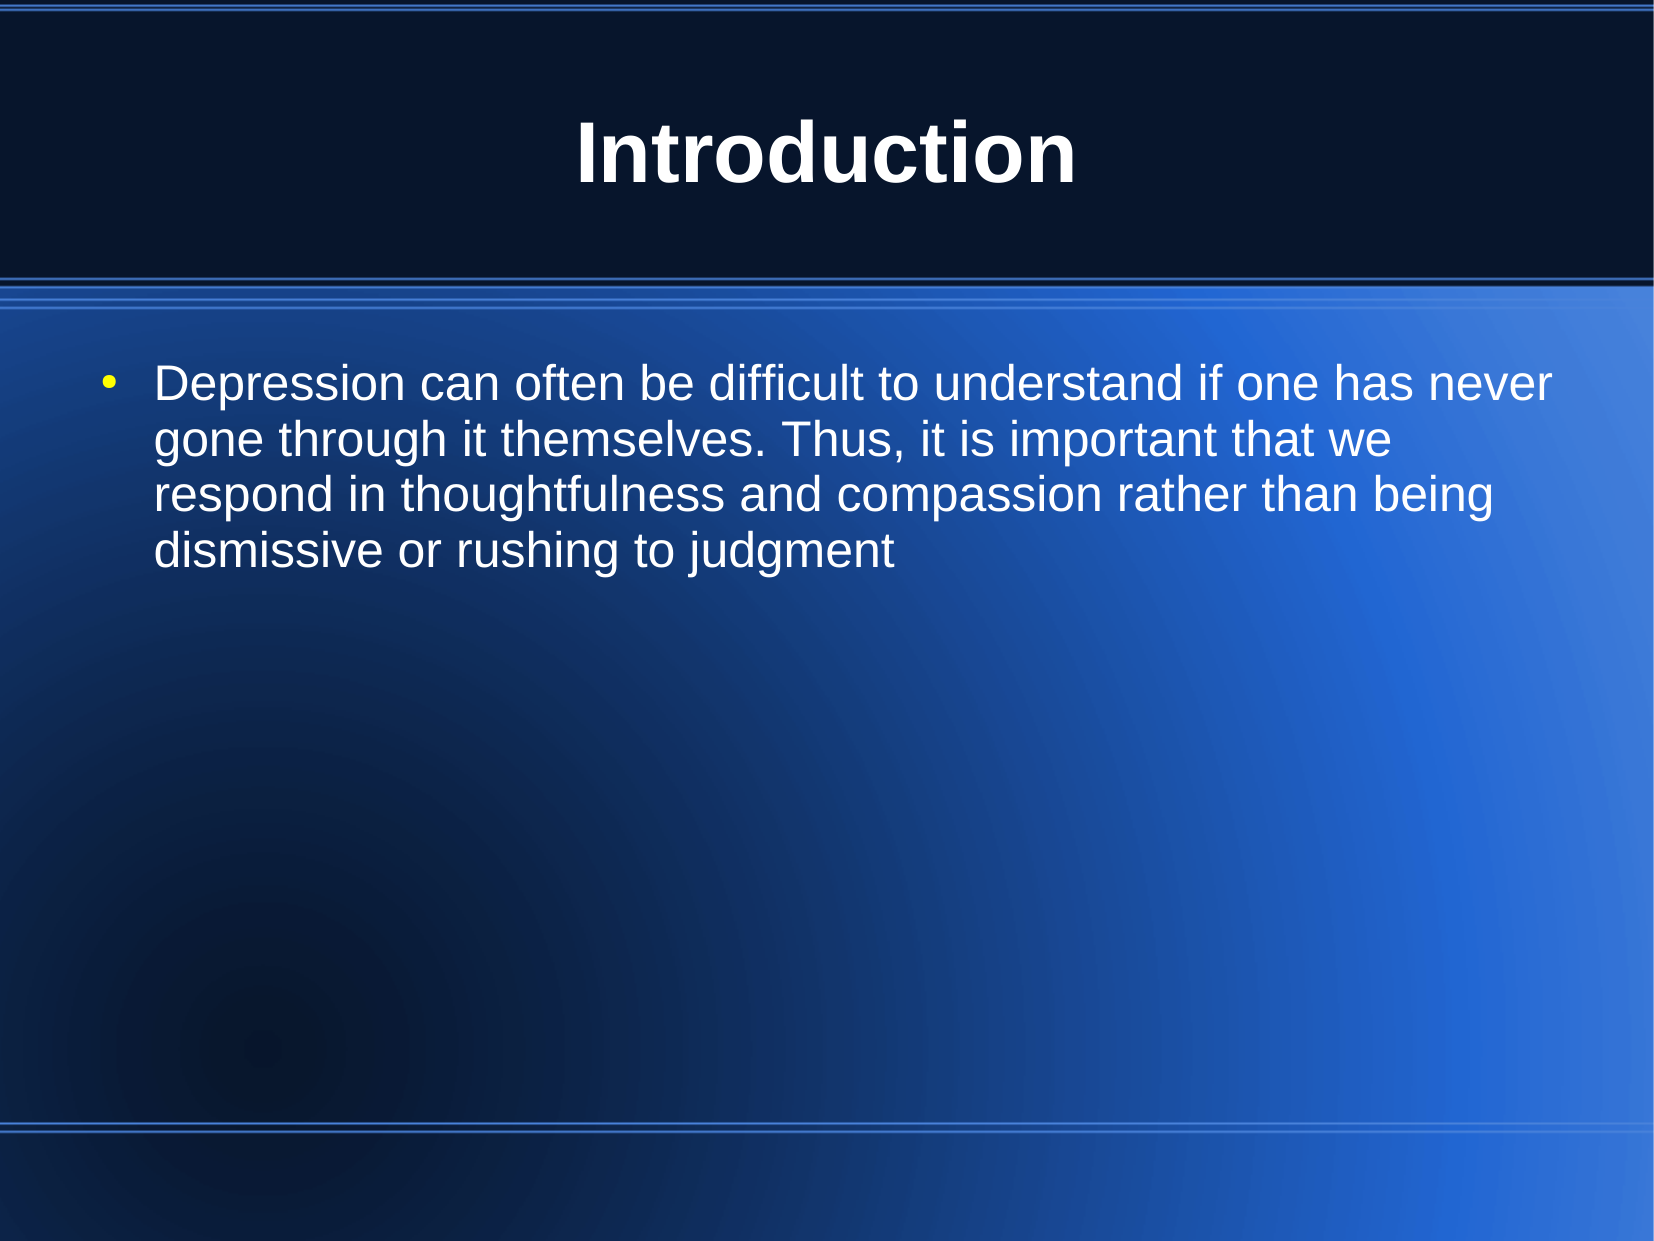

# Introduction
Depression can often be difficult to understand if one has never gone through it themselves. Thus, it is important that we respond in thoughtfulness and compassion rather than being dismissive or rushing to judgment